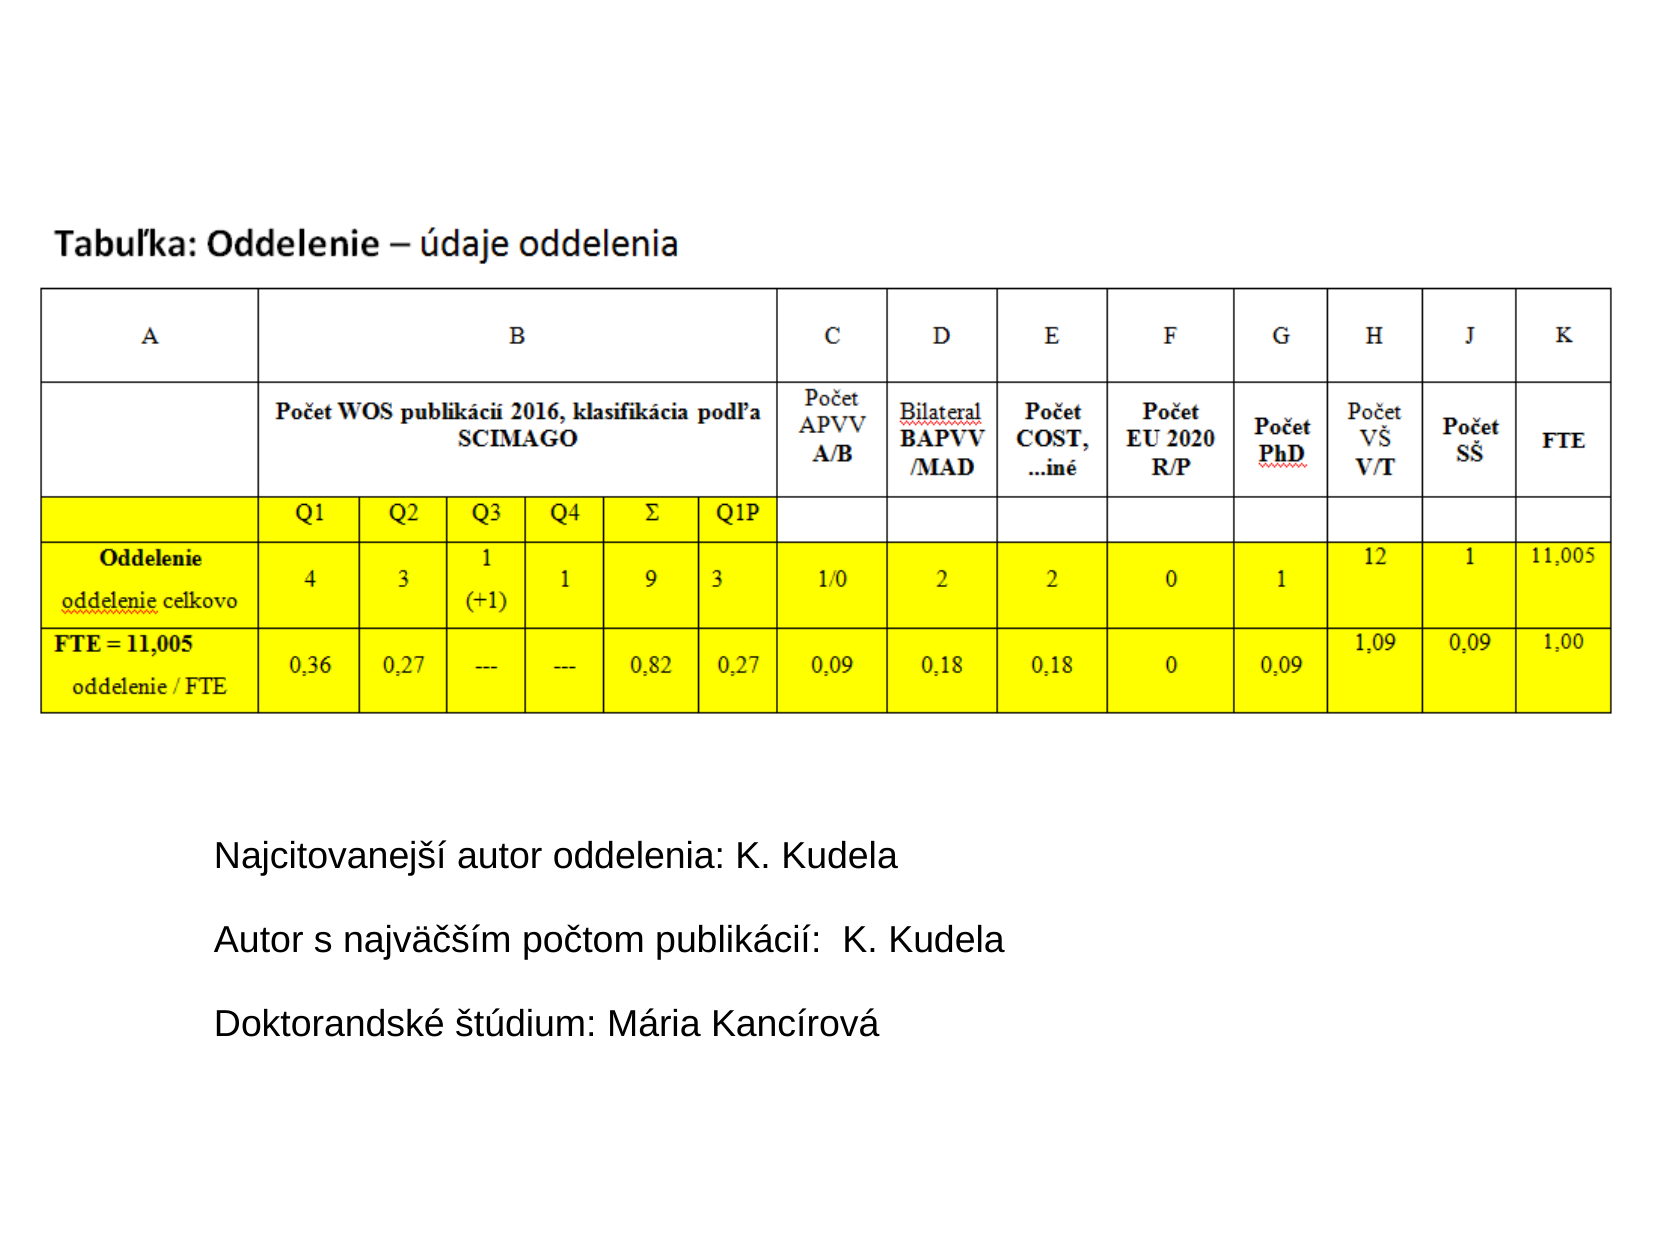

Najcitovanejší autor oddelenia: K. Kudela
Autor s najväčším počtom publikácií: K. Kudela
Doktorandské štúdium: Mária Kancírová